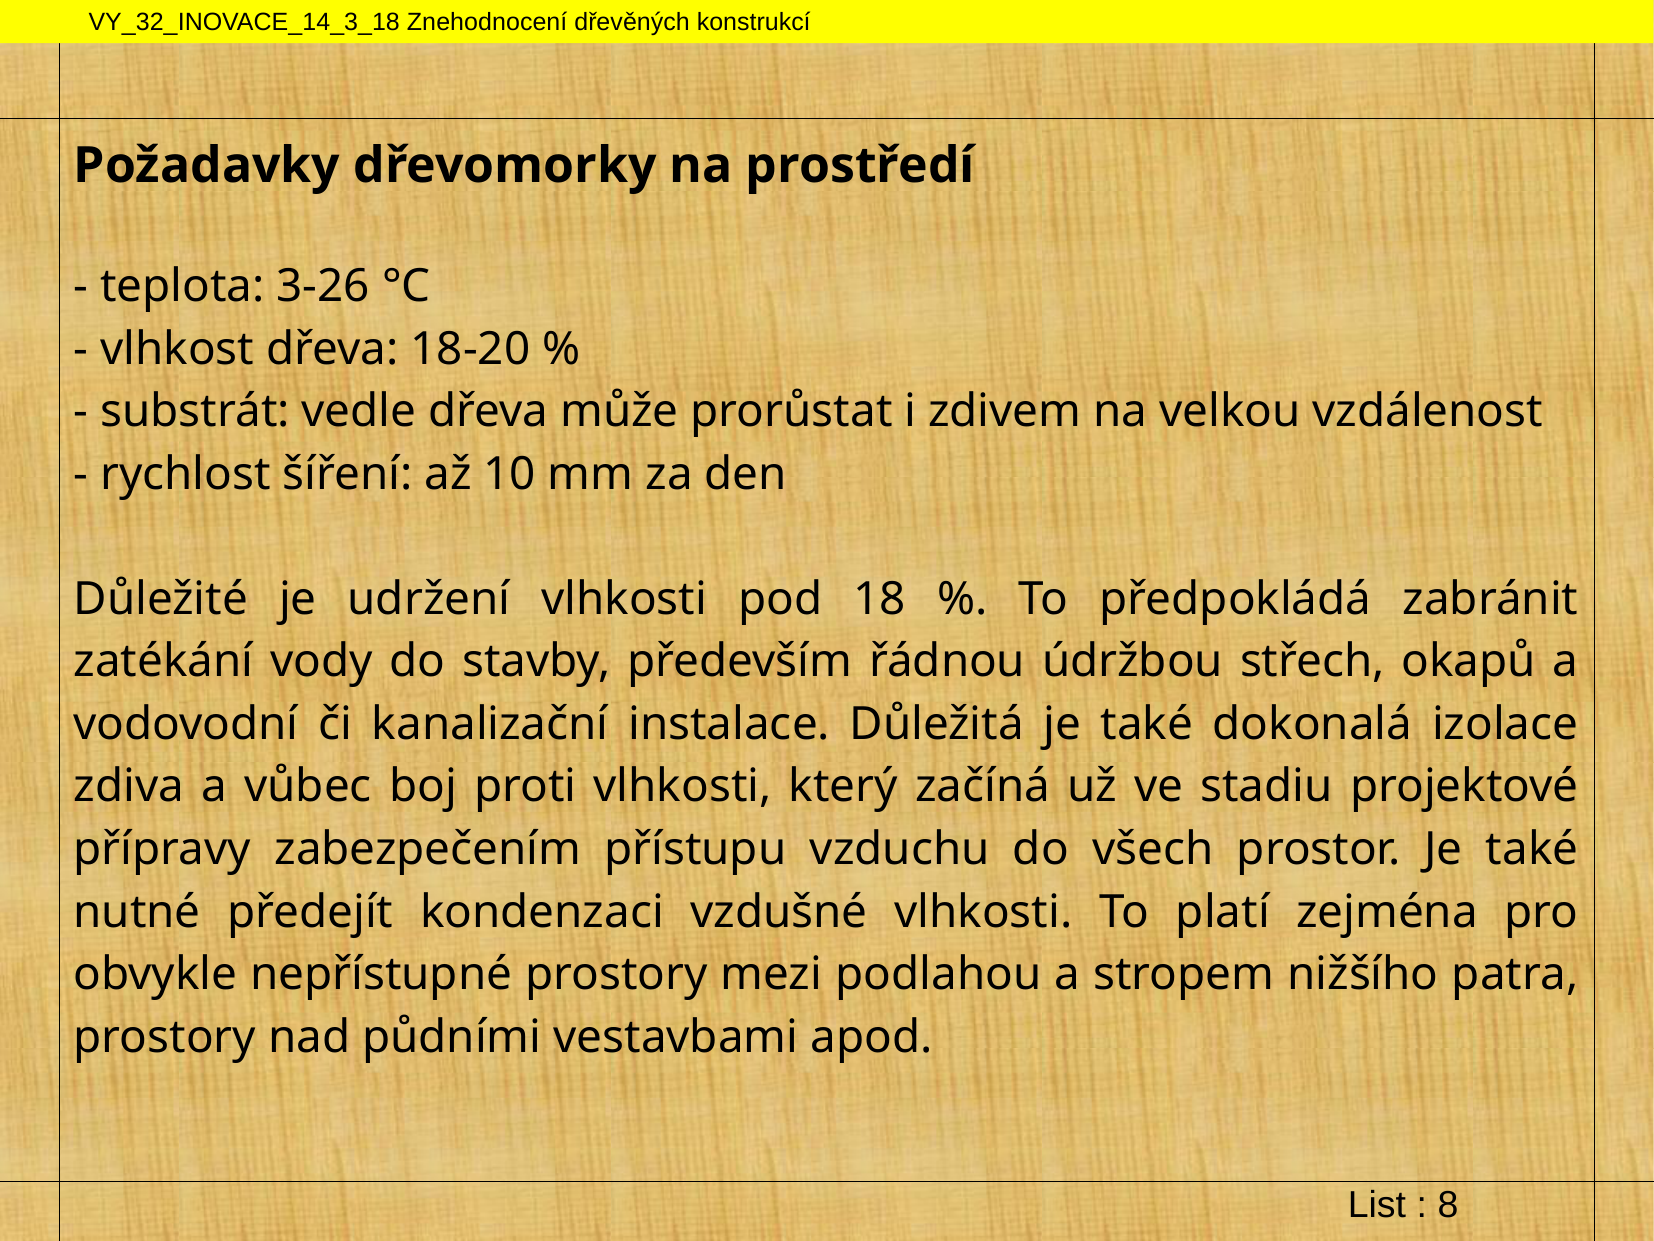

VY_32_INOVACE_14_3_18 Znehodnocení dřevěných konstrukcí
Požadavky dřevomorky na prostředí
- teplota: 3-26 °C
- vlhkost dřeva: 18-20 %
- substrát: vedle dřeva může prorůstat i zdivem na velkou vzdálenost
- rychlost šíření: až 10 mm za den
Důležité je udržení vlhkosti pod 18 %. To předpokládá zabránit zatékání vody do stavby, především řádnou údržbou střech, okapů a vodovodní či kanalizační instalace. Důležitá je také dokonalá izolace zdiva a vůbec boj proti vlhkosti, který začíná už ve stadiu projektové přípravy zabezpečením přístupu vzduchu do všech prostor. Je také nutné předejít kondenzaci vzdušné vlhkosti. To platí zejména pro obvykle nepřístupné prostory mezi podlahou a stropem nižšího patra, prostory nad půdními vestavbami apod.
List :